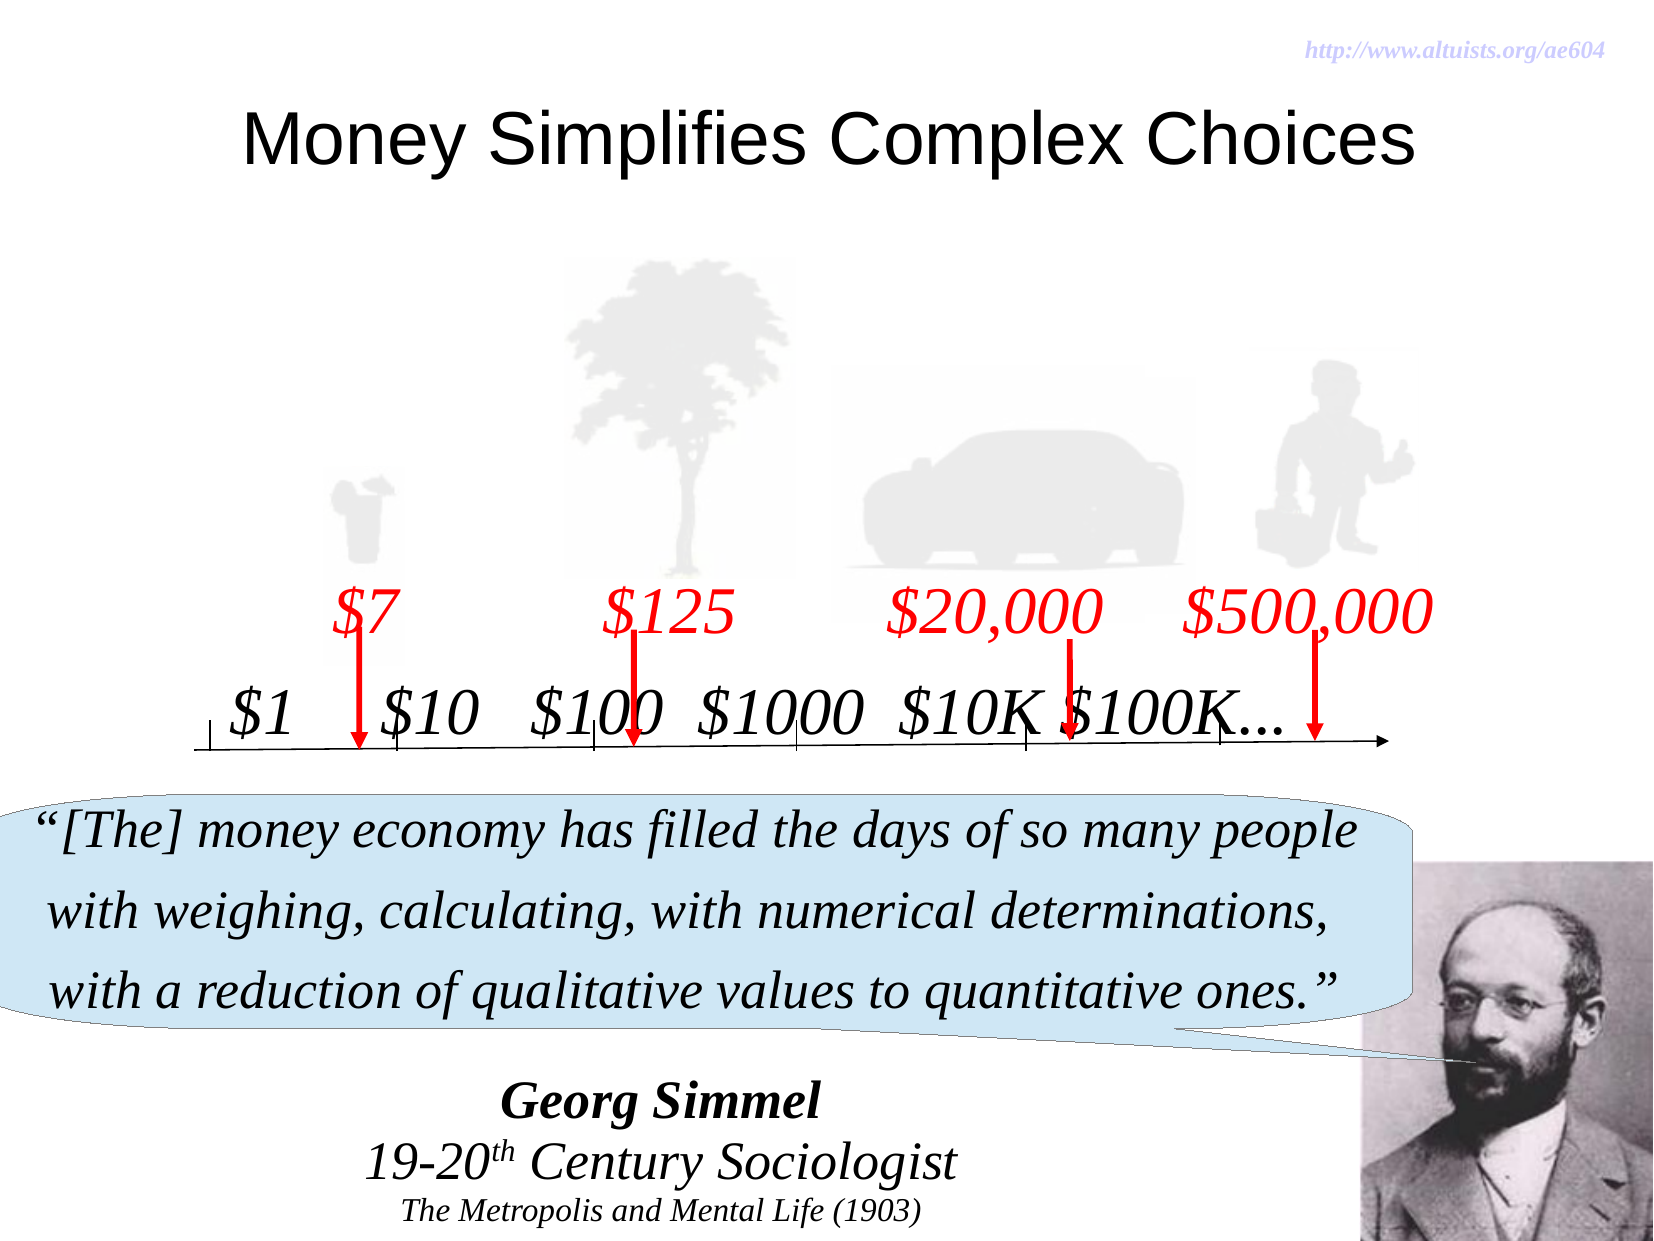

http://www.altuists.org/ae604
Money Simplifies Complex Choices
$7
$20,000
$500,000
$125
$1 $10 $100 $1000 $10K $100K...
“[The] money economy has filled the days of so many people
with weighing, calculating, with numerical determinations,
with a reduction of qualitative values to quantitative ones.”
Georg Simmel
19-20th Century Sociologist
The Metropolis and Mental Life (1903)